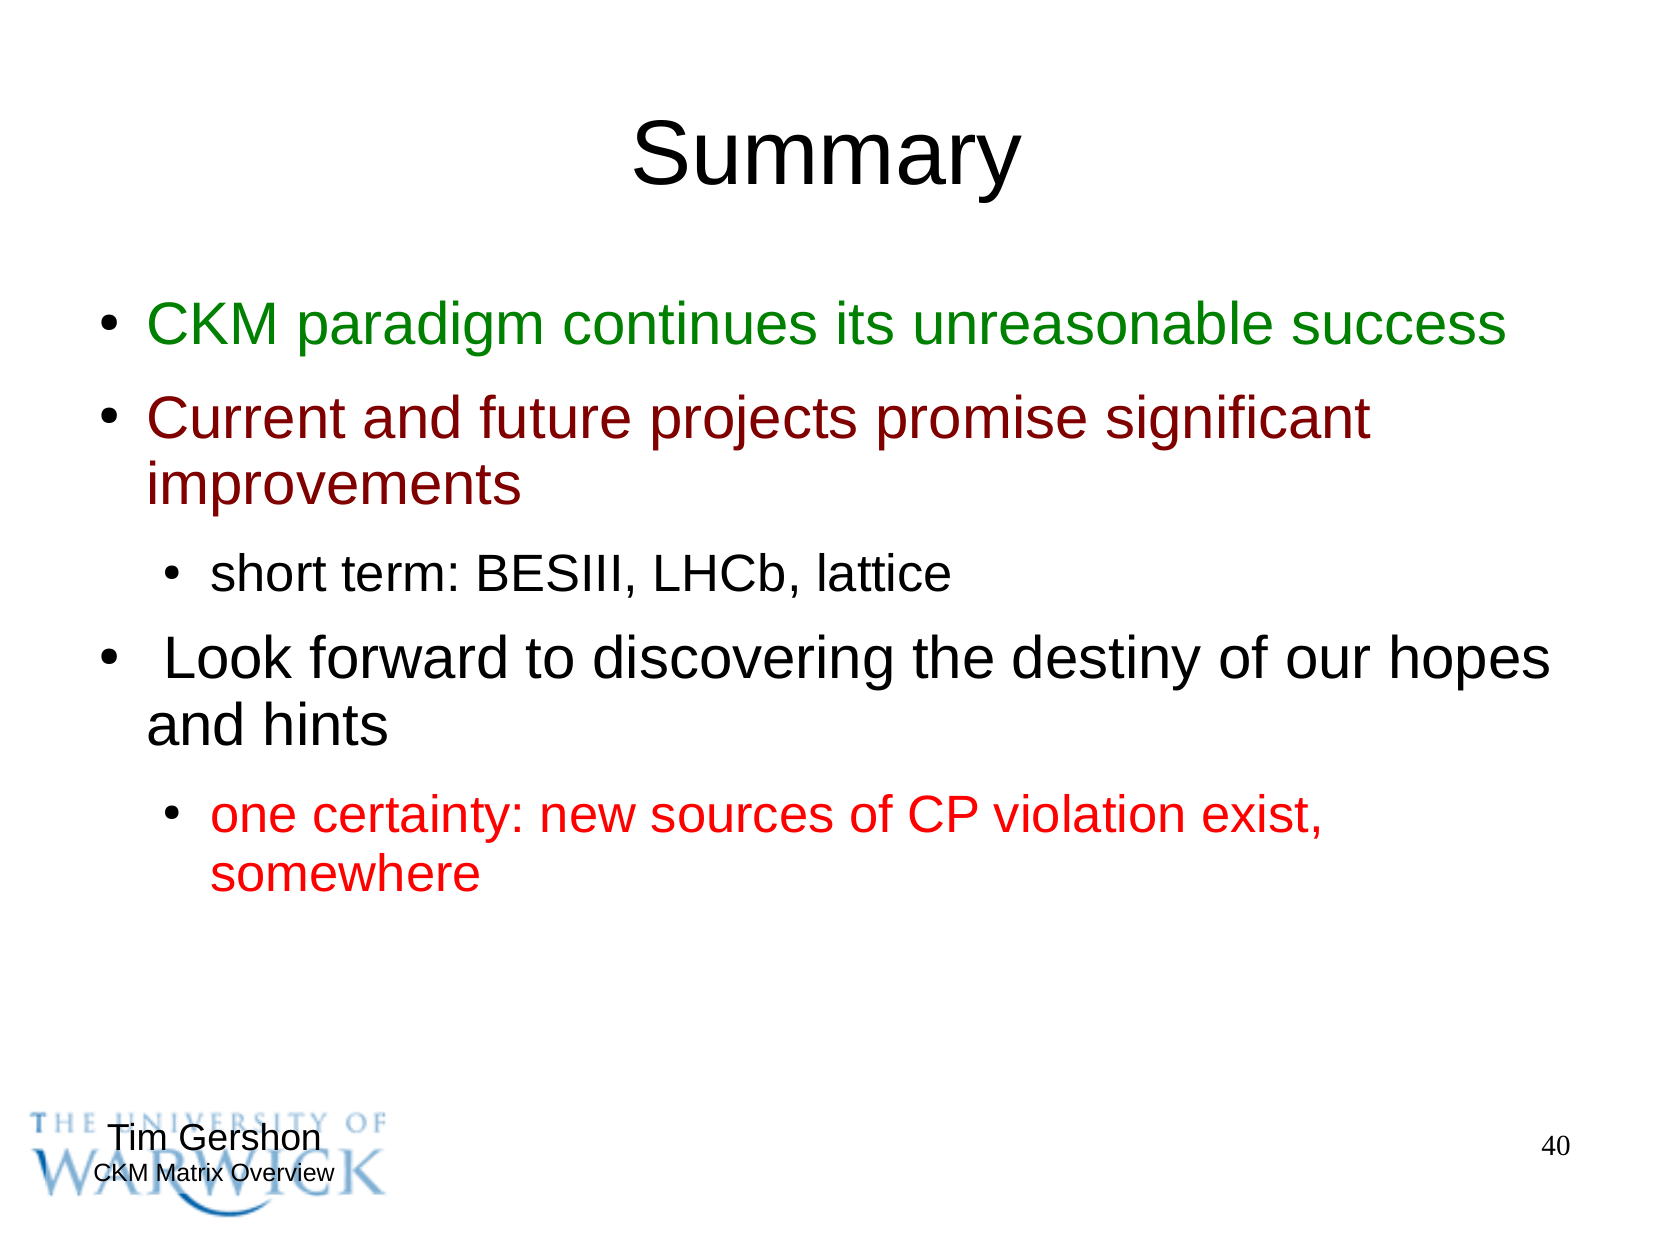

# Summary
CKM paradigm continues its unreasonable success
Current and future projects promise significant improvements
short term: BESIII, LHCb, lattice
 Look forward to discovering the destiny of our hopes and hints
one certainty: new sources of CP violation exist, somewhere
Tim Gershon
CKM Matrix Overview
40